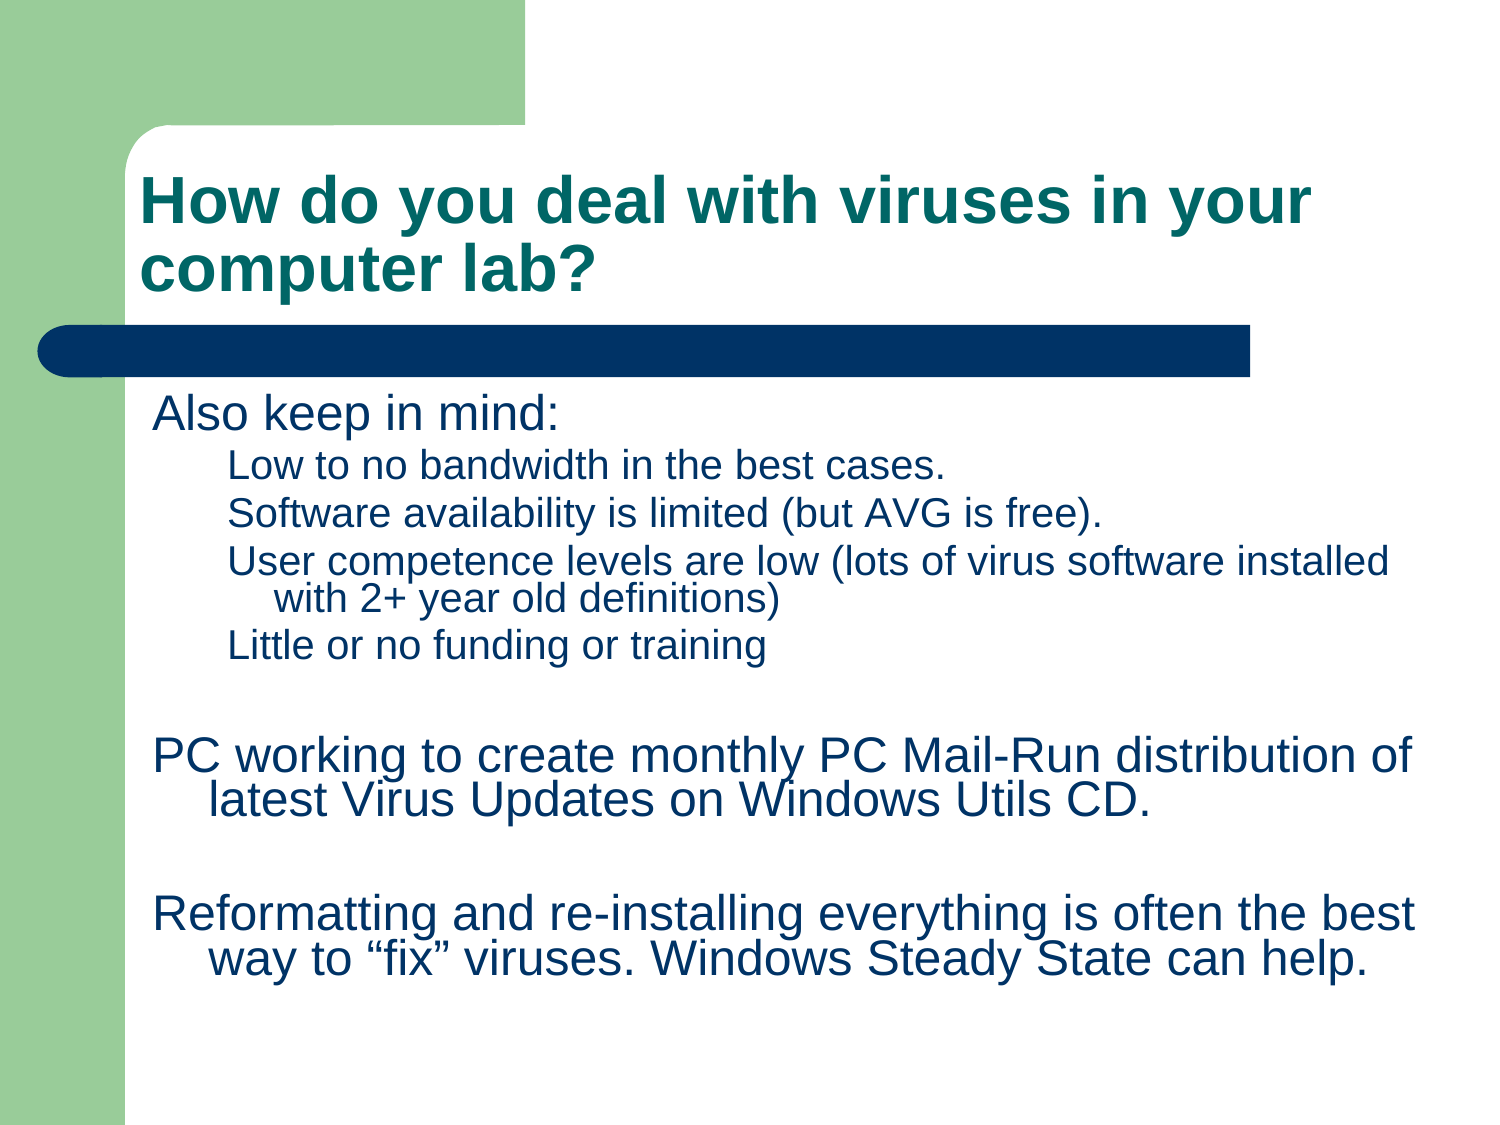

# How do you deal with viruses in your computer lab?
Also keep in mind:
Low to no bandwidth in the best cases.
Software availability is limited (but AVG is free).
User competence levels are low (lots of virus software installed with 2+ year old definitions)
Little or no funding or training
PC working to create monthly PC Mail-Run distribution of latest Virus Updates on Windows Utils CD.
Reformatting and re-installing everything is often the best way to “fix” viruses. Windows Steady State can help.